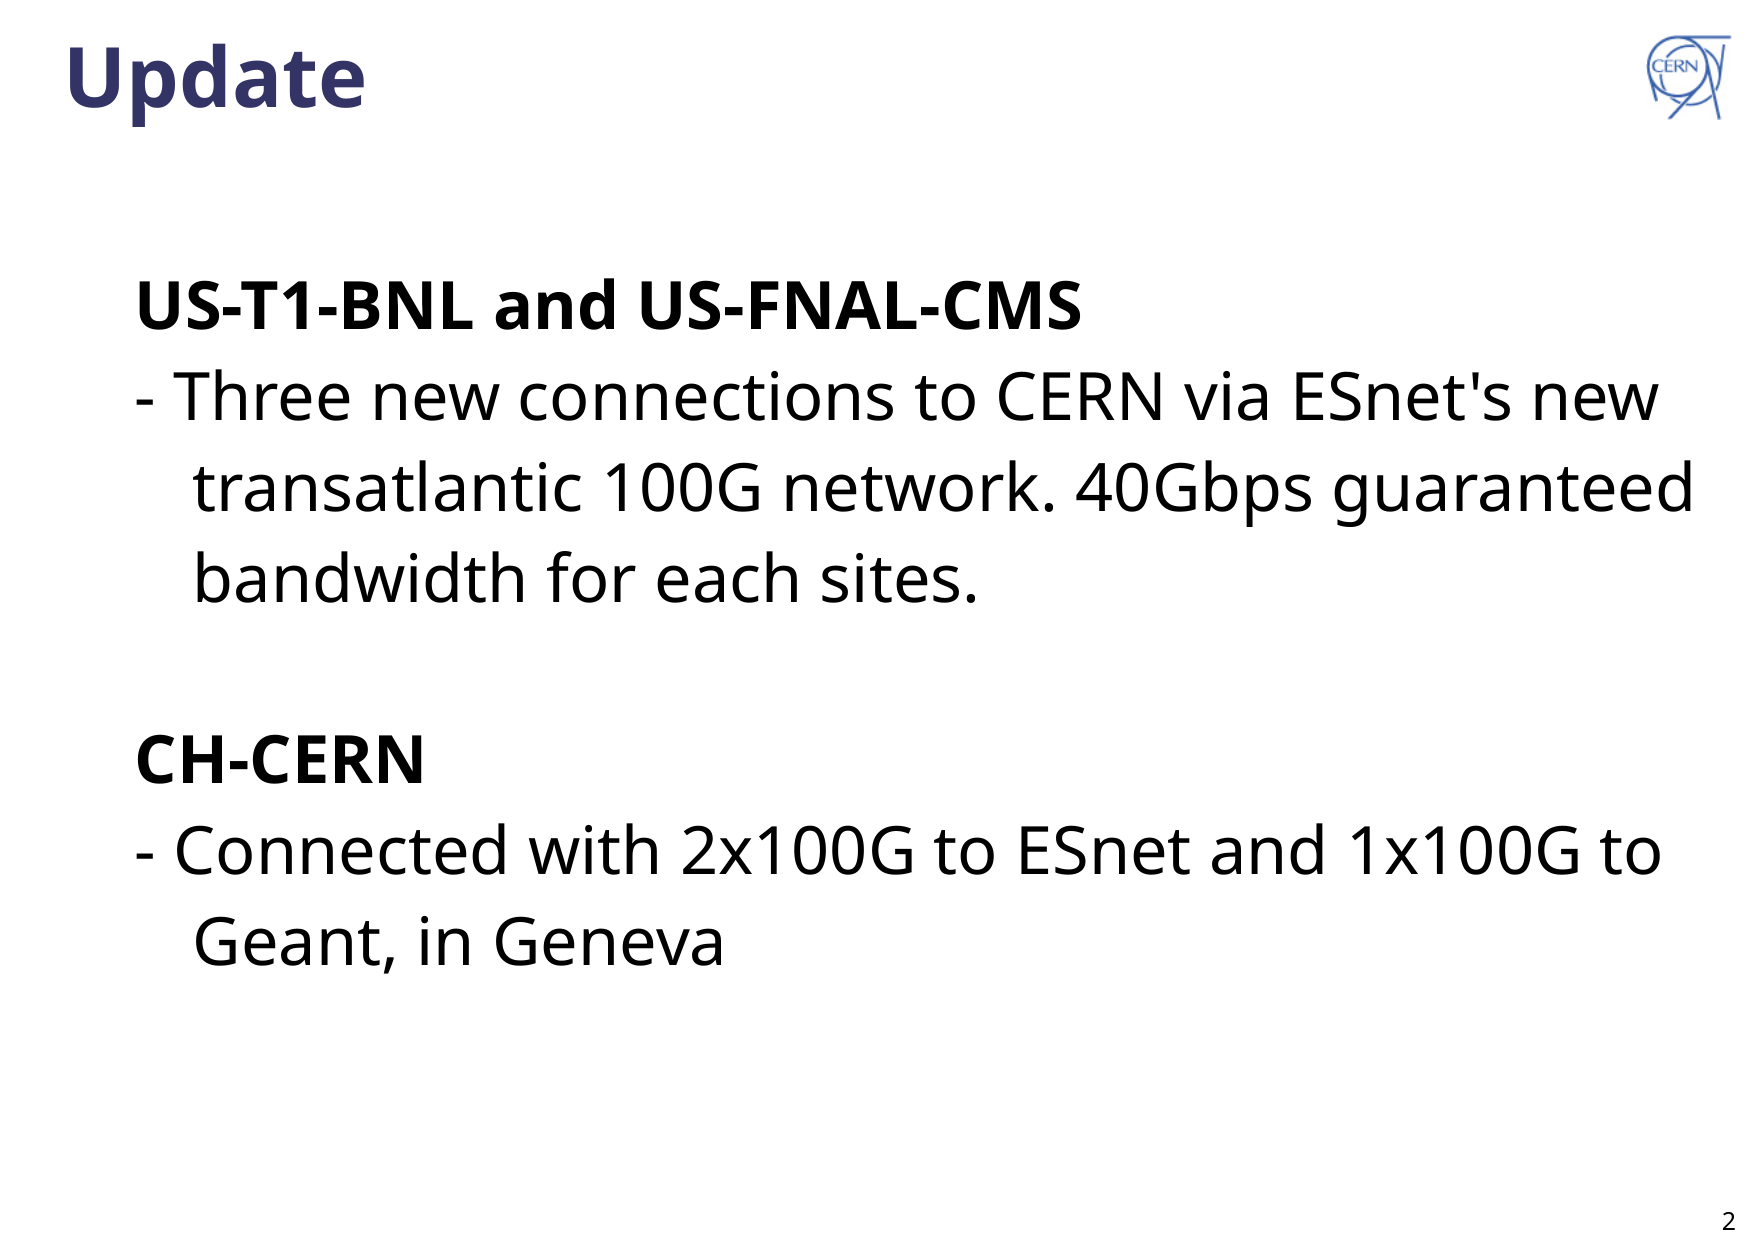

# Update
US-T1-BNL and US-FNAL-CMS
- Three new connections to CERN via ESnet's new transatlantic 100G network. 40Gbps guaranteed bandwidth for each sites.
CH-CERN
- Connected with 2x100G to ESnet and 1x100G to Geant, in Geneva
2